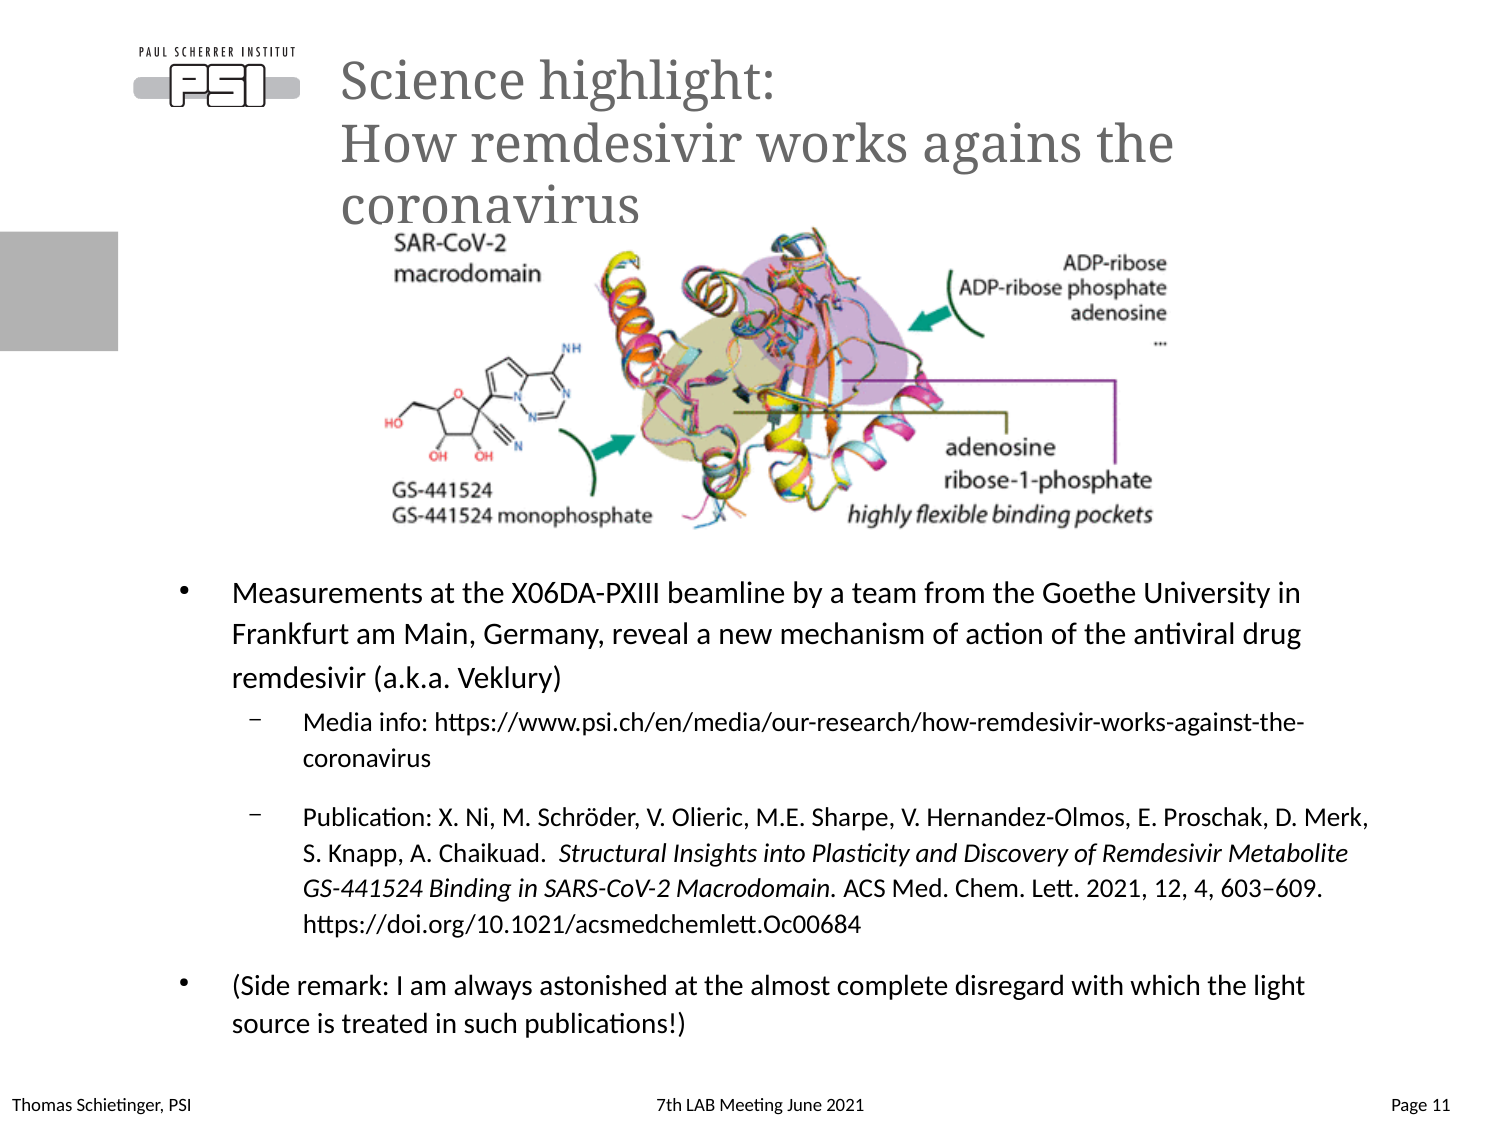

# Science highlight: How remdesivir works agains the coronavirus
Measurements at the X06DA-PXIII beamline by a team from the Goethe University in Frankfurt am Main, Germany, reveal a new mechanism of action of the antiviral drug remdesivir (a.k.a. Veklury)
Media info: https://www.psi.ch/en/media/our-research/how-remdesivir-works-against-the-coronavirus
Publication: X. Ni, M. Schröder, V. Olieric, M.E. Sharpe, V. Hernandez-Olmos, E. Proschak, D. Merk, S. Knapp, A. Chaikuad. Structural Insights into Plasticity and Discovery of Remdesivir Metabolite GS-441524 Binding in SARS-CoV-2 Macrodomain. ACS Med. Chem. Lett. 2021, 12, 4, 603–609. https://doi.org/10.1021/acsmedchemlett.Oc00684
(Side remark: I am always astonished at the almost complete disregard with which the light source is treated in such publications!)